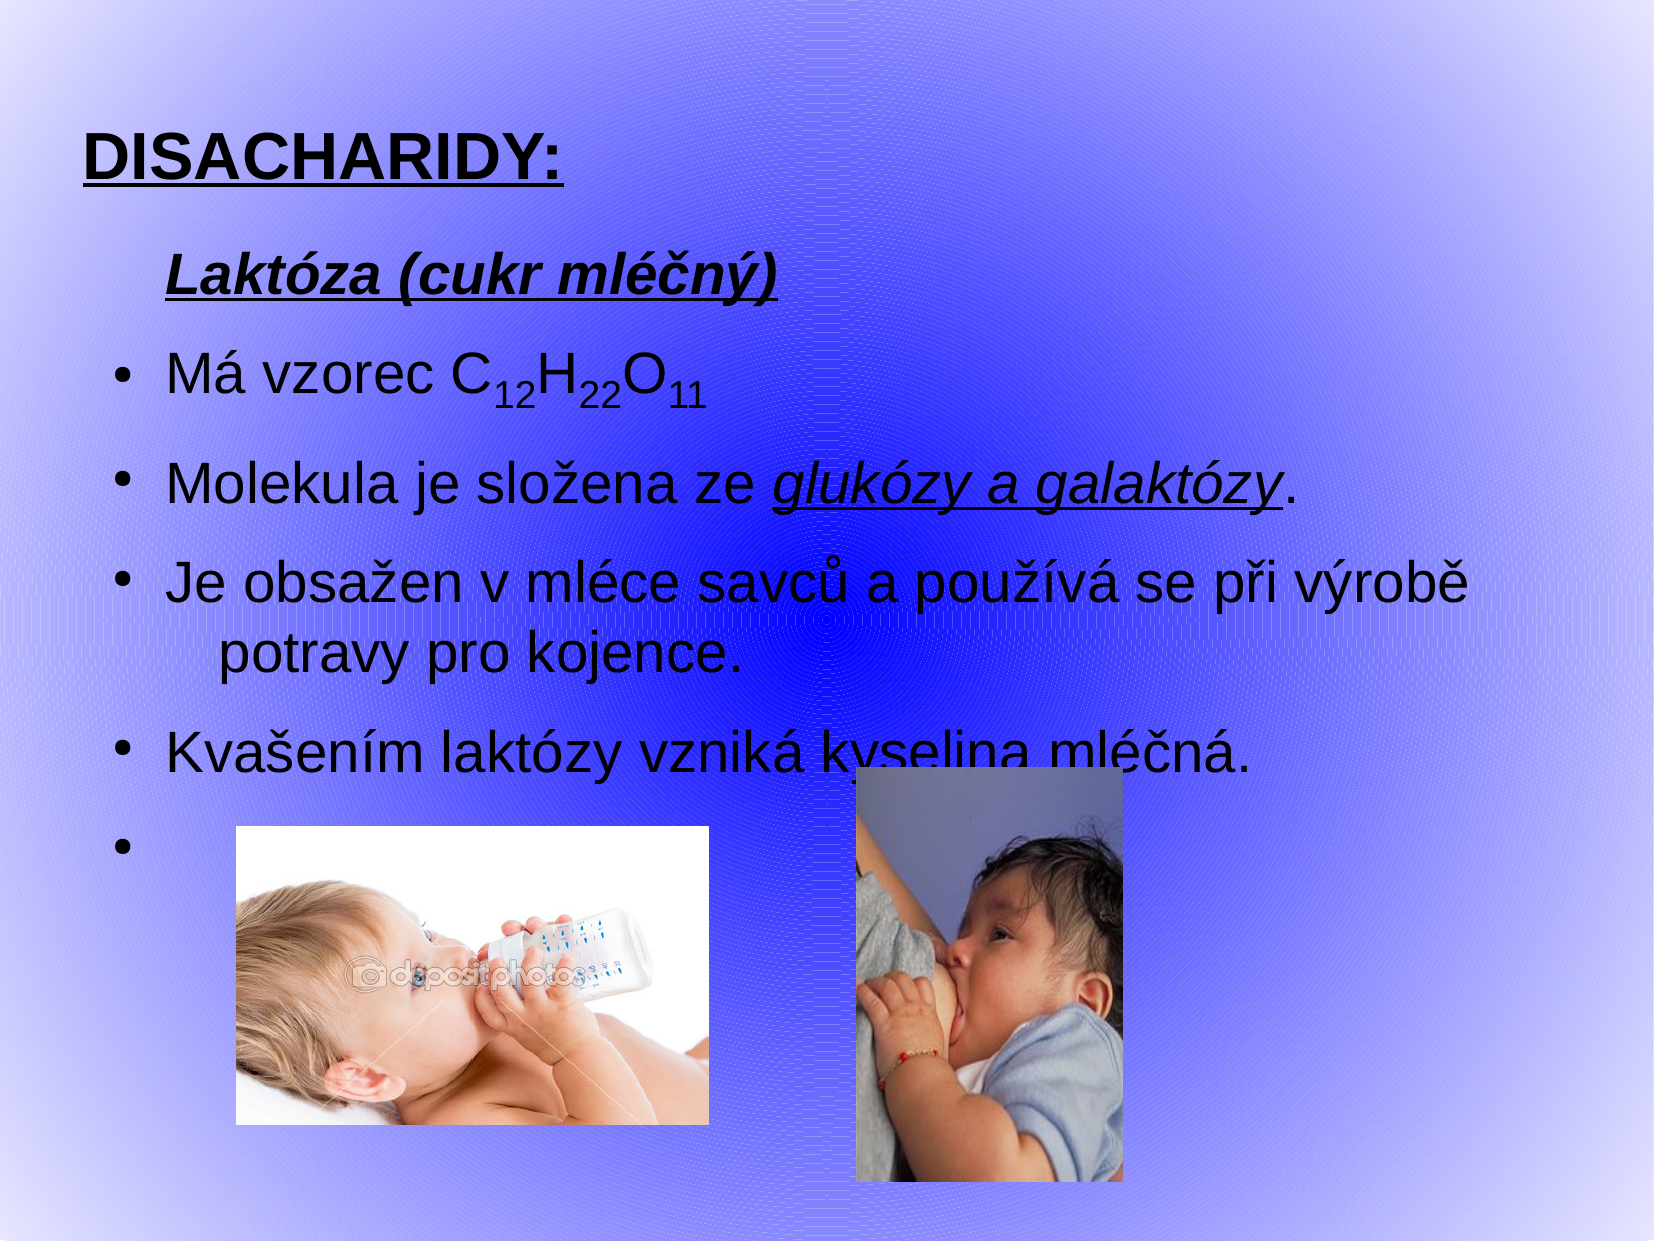

# DISACHARIDY:
Laktóza (cukr mléčný)
Má vzorec C12H22O11
Molekula je složena ze glukózy a galaktózy.
Je obsažen v mléce savců a používá se při výrobě potravy pro kojence.
Kvašením laktózy vzniká kyselina mléčná.